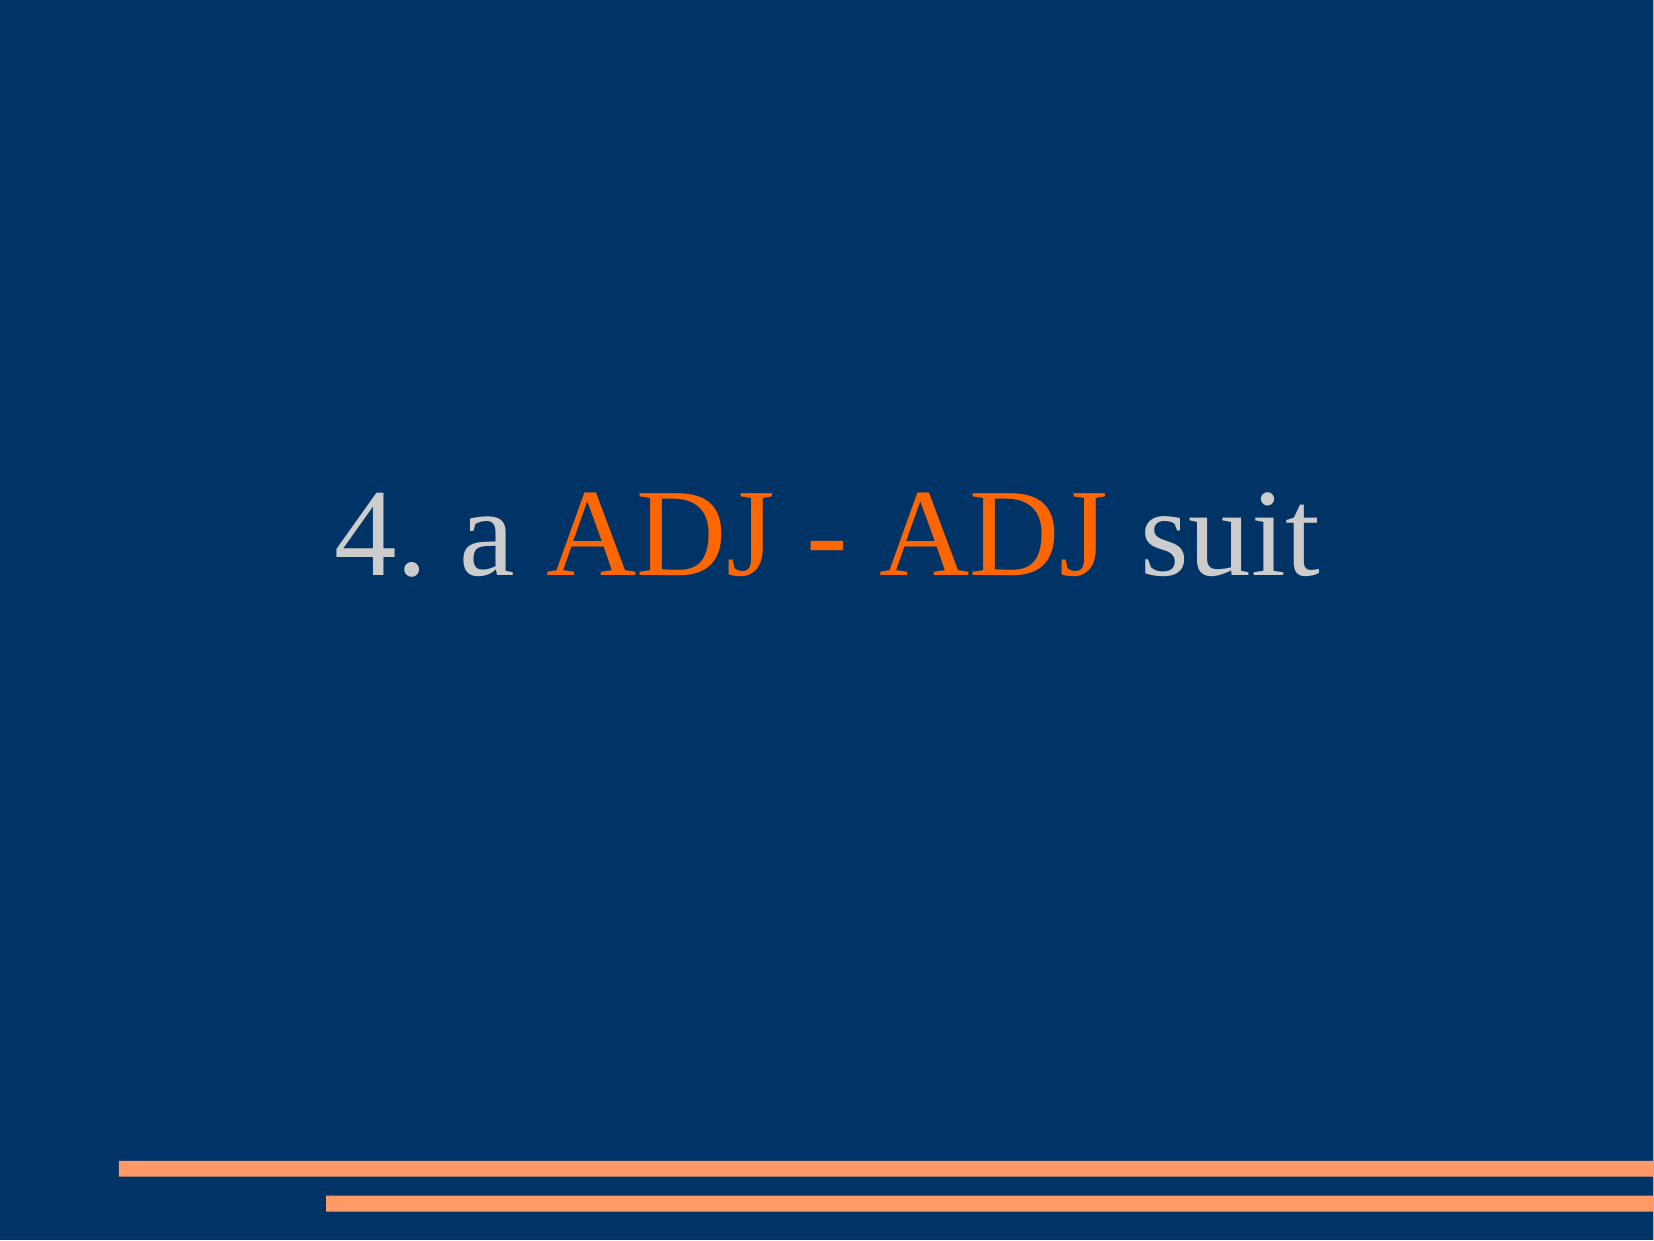

# 4. a ADJ - ADJ suit